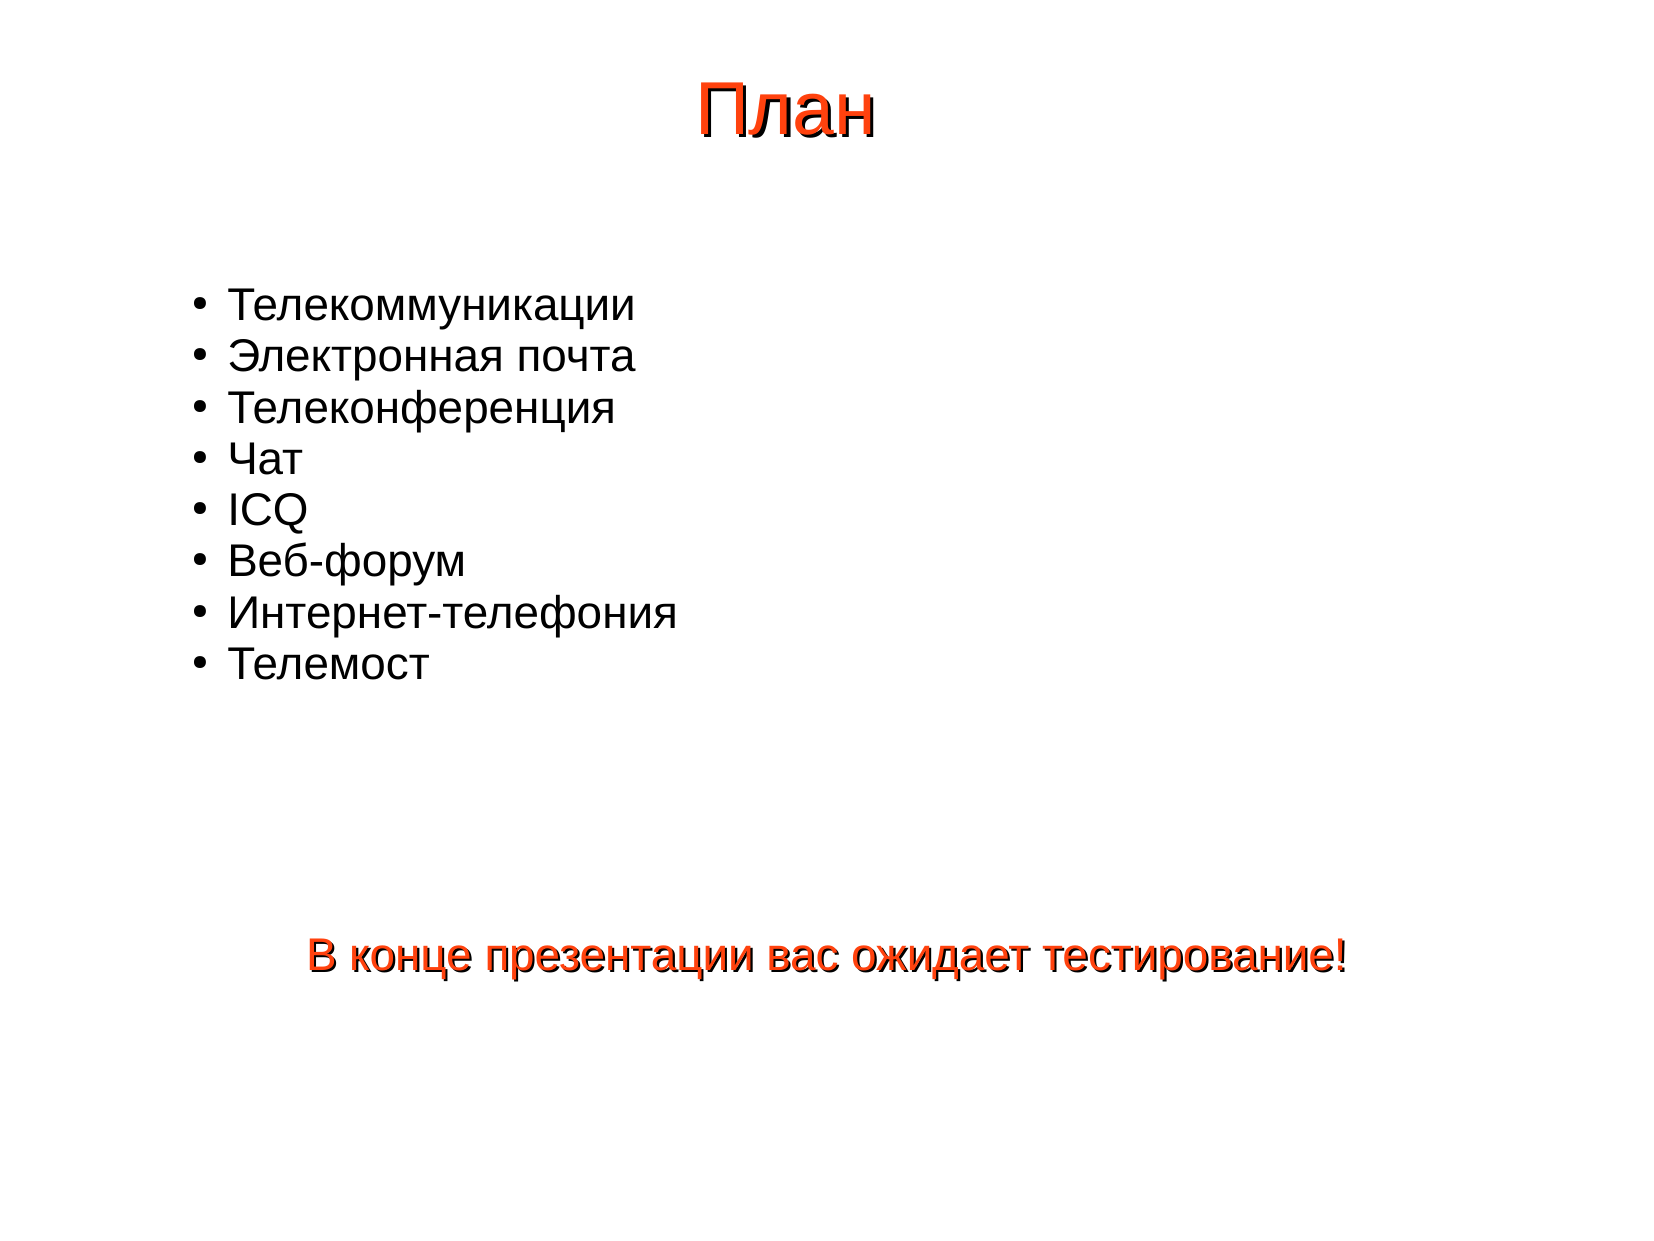

План
Телекоммуникации
Электронная почта
Телеконференция
Чат
ICQ
Веб-форум
Интернет-телефония
Телемост
В конце презентации вас ожидает тестирование!